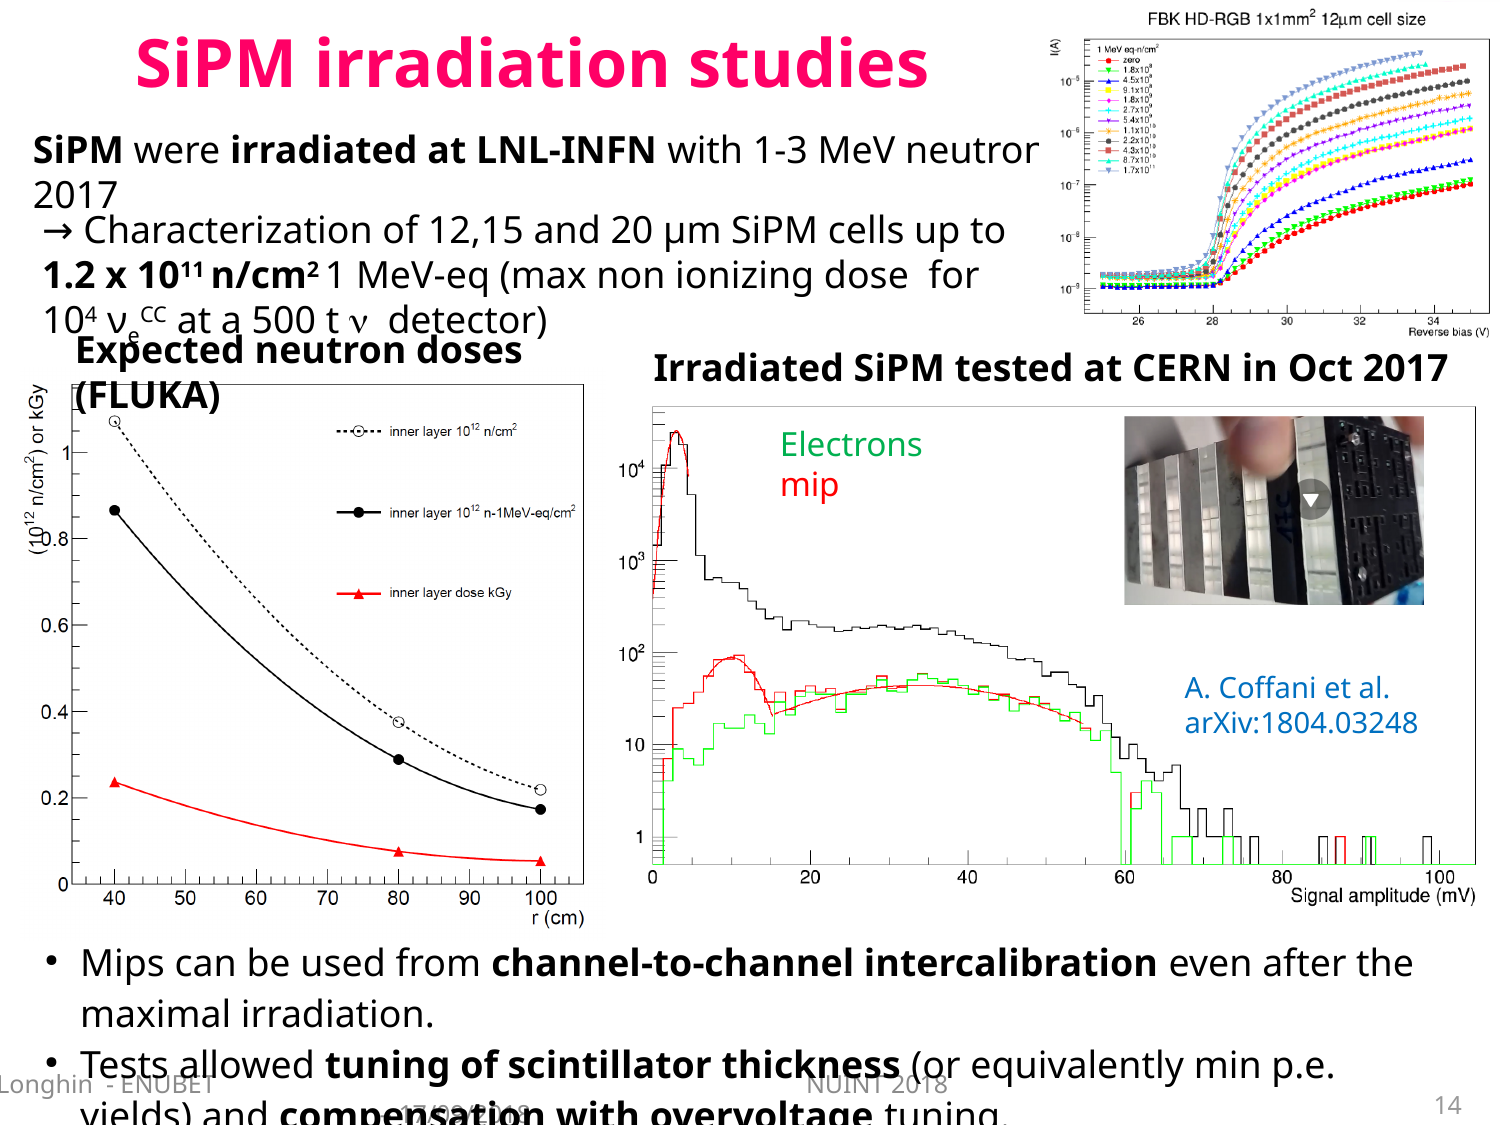

SiPM irradiation studies
SiPM were irradiated at LNL-INFN with 1-3 MeV neutrons in Jun 2017
→ Characterization of 12,15 and 20 μm SiPM cells up to 1.2 x 1011 n/cm2 1 MeV-eq (max non ionizing dose for 104 νeCC at a 500 t n detector)
Expected neutron doses (FLUKA)
Irradiated SiPM tested at CERN in Oct 2017
Electrons
mip
A. Coffani et al.
arXiv:1804.03248
Mips can be used from channel-to-channel intercalibration even after the maximal irradiation.
Tests allowed tuning of scintillator thickness (or equivalently min p.e. yields) and compensation with overvoltage tuning.